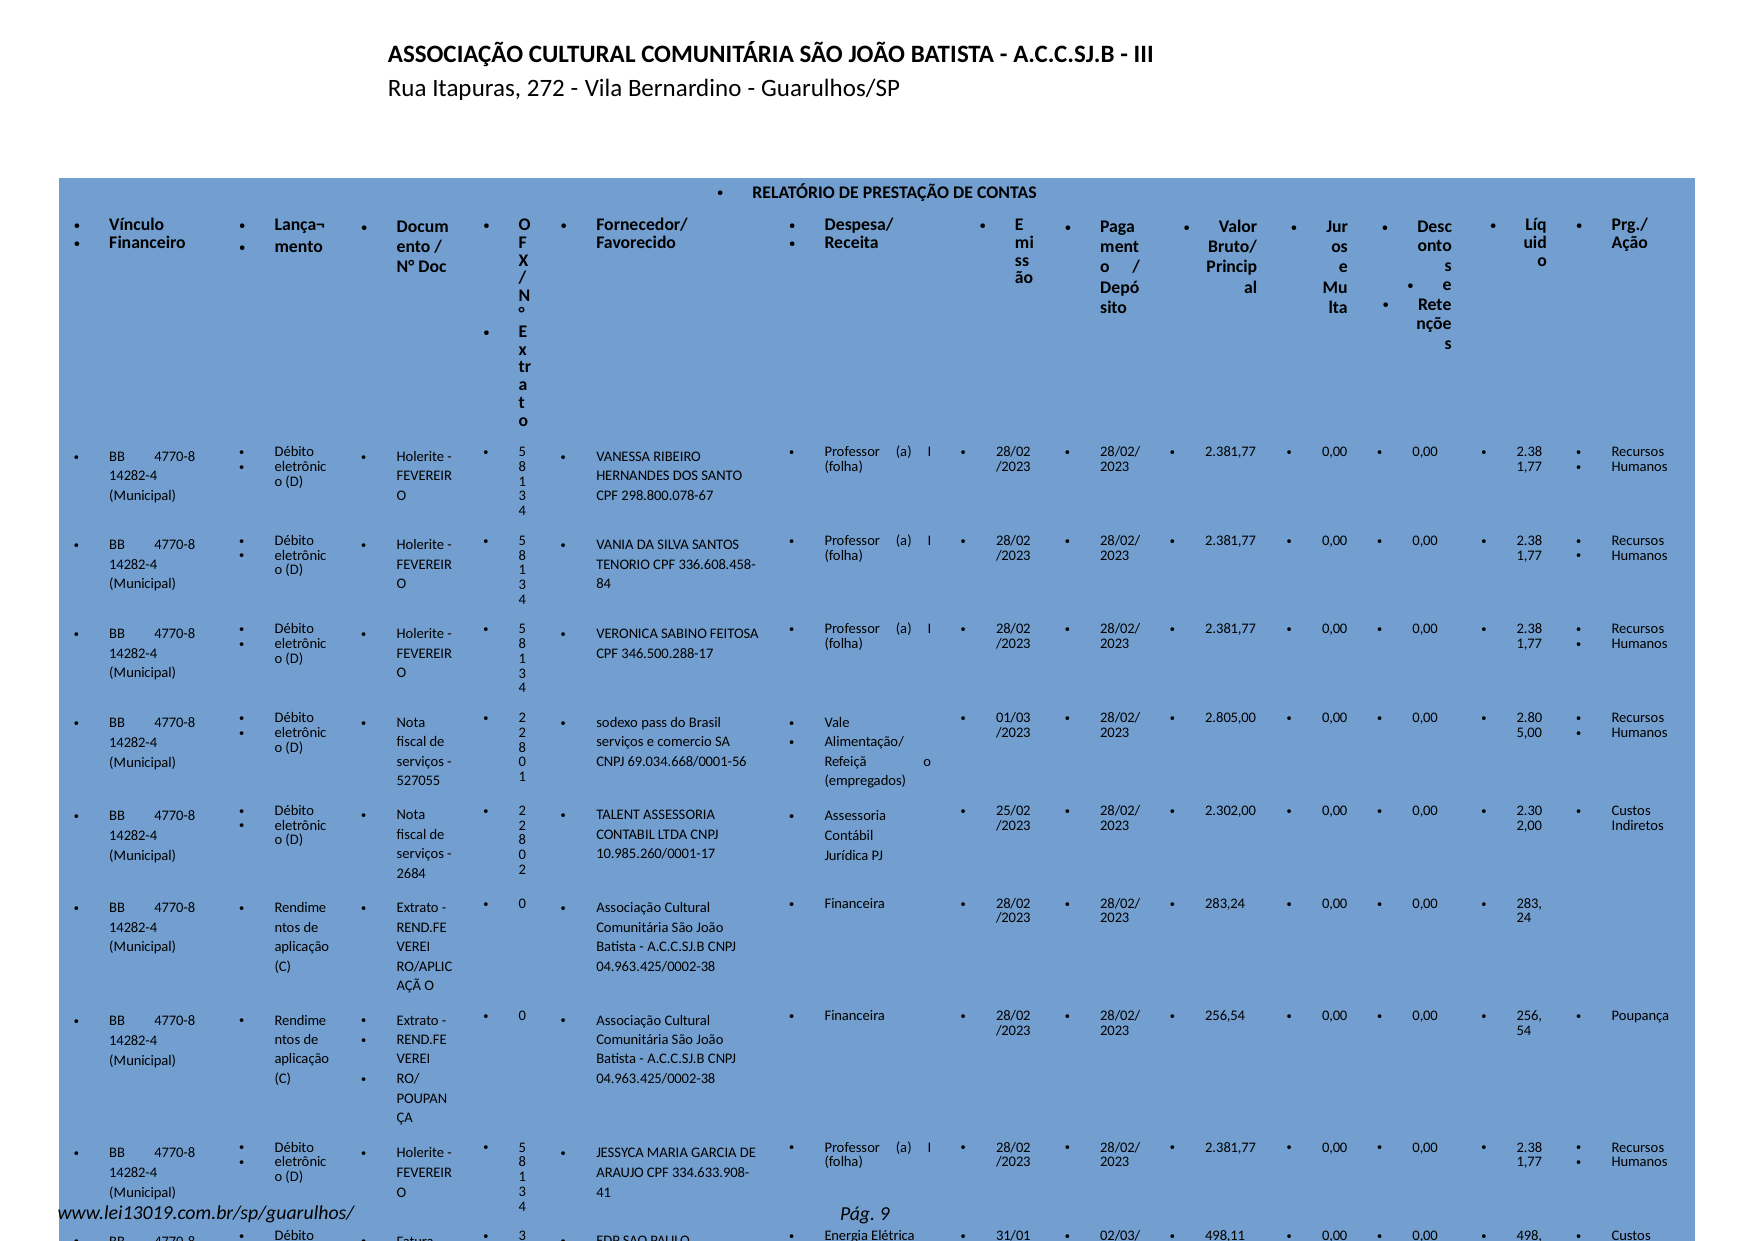

ASSOCIAÇÃO CULTURAL COMUNITÁRIA SÃO JOÃO BATISTA - A.C.C.SJ.B - III
Rua Itapuras, 272 - Vila Bernardino - Guarulhos/SP
| RELATÓRIO DE PRESTAÇÃO DE CONTAS | | | | | | | | | | | | |
| --- | --- | --- | --- | --- | --- | --- | --- | --- | --- | --- | --- | --- |
| Vínculo Financeiro | Lança¬ mento | Documento / N° Doc | OFX/N° Extrato | Fornecedor/ Favorecido | Despesa/ Receita | Emissão | Pagamento / Depósito | Valor Bruto/ Principal | Juros e Multa | Descontos e Retenções | Líquido | Prg./Ação |
| BB 4770-8 14282-4 (Municipal) | Débito eletrônico (D) | Holerite -FEVEREIRO | 58134 | VANESSA RIBEIRO HERNANDES DOS SANTO CPF 298.800.078-67 | Professor (a) I (folha) | 28/02/2023 | 28/02/2023 | 2.381,77 | 0,00 | 0,00 | 2.381,77 | Recursos Humanos |
| BB 4770-8 14282-4 (Municipal) | Débito eletrônico (D) | Holerite -FEVEREIRO | 58134 | VANIA DA SILVA SANTOS TENORIO CPF 336.608.458-84 | Professor (a) I (folha) | 28/02/2023 | 28/02/2023 | 2.381,77 | 0,00 | 0,00 | 2.381,77 | Recursos Humanos |
| BB 4770-8 14282-4 (Municipal) | Débito eletrônico (D) | Holerite -FEVEREIRO | 58134 | VERONICA SABINO FEITOSA CPF 346.500.288-17 | Professor (a) I (folha) | 28/02/2023 | 28/02/2023 | 2.381,77 | 0,00 | 0,00 | 2.381,77 | Recursos Humanos |
| BB 4770-8 14282-4 (Municipal) | Débito eletrônico (D) | Nota fiscal de serviços -527055 | 22801 | sodexo pass do Brasil serviços e comercio SA CNPJ 69.034.668/0001-56 | Vale Alimentação/Refeiçã o (empregados) | 01/03/2023 | 28/02/2023 | 2.805,00 | 0,00 | 0,00 | 2.805,00 | Recursos Humanos |
| BB 4770-8 14282-4 (Municipal) | Débito eletrônico (D) | Nota fiscal de serviços -2684 | 22802 | TALENT ASSESSORIA CONTABIL LTDA CNPJ 10.985.260/0001-17 | Assessoria Contábil Jurídica PJ | 25/02/2023 | 28/02/2023 | 2.302,00 | 0,00 | 0,00 | 2.302,00 | Custos Indiretos |
| BB 4770-8 14282-4 (Municipal) | Rendimentos de aplicação (C) | Extrato -REND.FEVEREI RO/APLICAÇÃ O | 0 | Associação Cultural Comunitária São João Batista - A.C.C.SJ.B CNPJ 04.963.425/0002-38 | Financeira | 28/02/2023 | 28/02/2023 | 283,24 | 0,00 | 0,00 | 283,24 | |
| BB 4770-8 14282-4 (Municipal) | Rendimentos de aplicação (C) | Extrato - REND.FEVEREI RO/POUPANÇA | 0 | Associação Cultural Comunitária São João Batista - A.C.C.SJ.B CNPJ 04.963.425/0002-38 | Financeira | 28/02/2023 | 28/02/2023 | 256,54 | 0,00 | 0,00 | 256,54 | Poupança |
| BB 4770-8 14282-4 (Municipal) | Débito eletrônico (D) | Holerite -FEVEREIRO | 58134 | JESSYCA MARIA GARCIA DE ARAUJO CPF 334.633.908-41 | Professor (a) I (folha) | 28/02/2023 | 28/02/2023 | 2.381,77 | 0,00 | 0,00 | 2.381,77 | Recursos Humanos |
| BB 4770-8 14282-4 (Municipal) | Débito eletrônico (D) | Fatura -JANEIRO | 30201 | EDP SAO PAULO DISTRIBUICAO DE ENERGIA S.A. CNPJ 02.302.100/0001-06 | Energia Elétrica | 31/01/2023 | 02/03/2023 | 498,11 | 0,00 | 0,00 | 498,11 | Custos Indiretos |
| BB 4770-8 14282-4 (Municipal) | Pagto RP depositado (D) | Fatura -JANEIRO | 30201 | EDP SAO PAULO DISTRIBUICAO DE ENERGIA S.A. CNPJ 02.302.100/0001-06 | Energia Elétrica | 31/01/2023 | 02/03/2023 | 10,89 | 0,00 | 0,00 | 10,89 | Custos Indiretos |
| BB 4770-8 14282-4 (Municipal) | Débito eletrônico (D) | Recibo -FEVEREIRO | 30301 | ADELIA SANTOS DE ALMEIDA CPF 143.730.248-39 | Locação de Imóvel PF | 03/03/2023 | 03/03/2023 | 4.321,08 | 0,00 | 0,00 | 4.321,08 | Locação |
| BB 4770-8 14282-4 (Municipal) | Débito eletrônico (D) | Extrato/Tarifa - TARIFA | 162668 | BANCO DO BRASIL SA (Agência 4770) CNPJ 00.000.000/5797-50 | Financeira | 03/03/2023 | 03/03/2023 | 11,50 | 0,00 | 0,00 | 11,50 | Custos Indiretos |
www.lei13019.com.br/sp/guarulhos/
Pág. 9